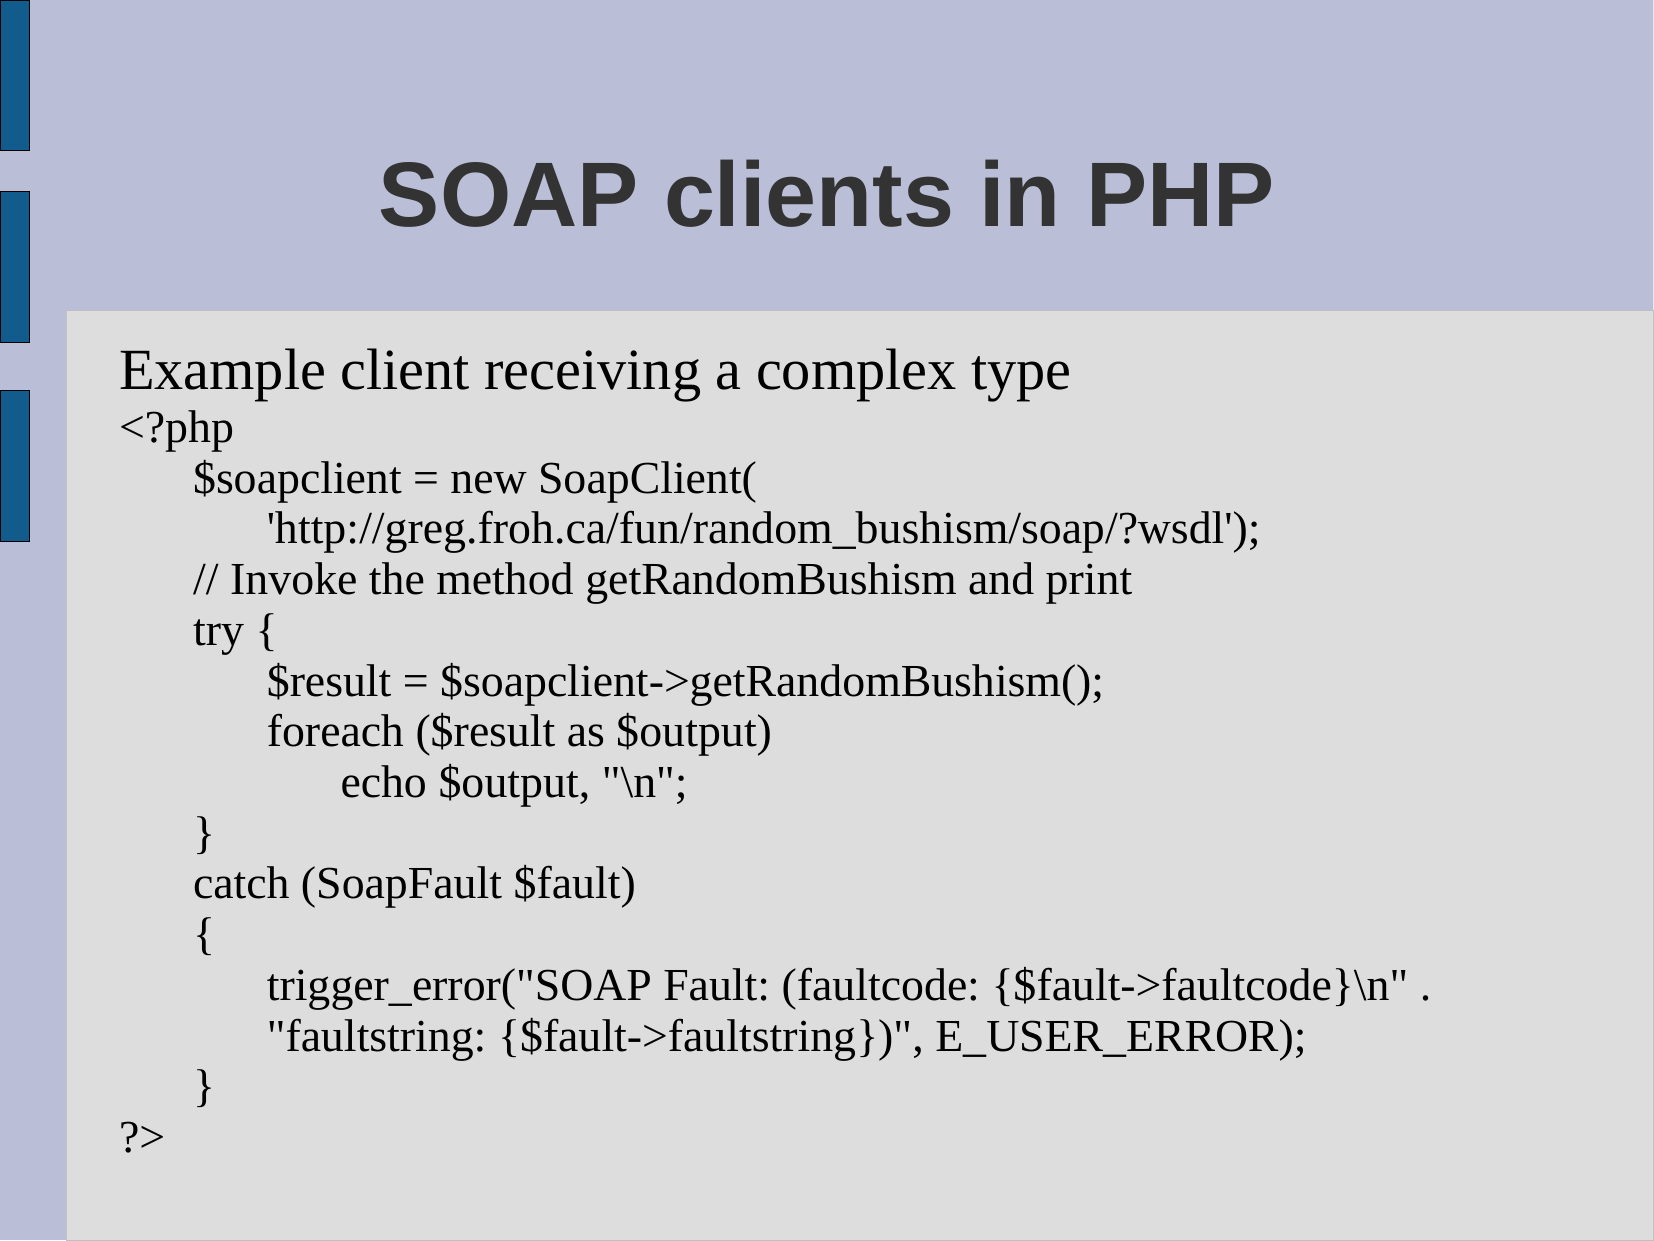

# SOAP clients in PHP
Example client receiving a complex type
<?php
	$soapclient = new SoapClient(
		'http://greg.froh.ca/fun/random_bushism/soap/?wsdl');
	// Invoke the method getRandomBushism and print
	try {
		$result = $soapclient->getRandomBushism();
		foreach ($result as $output)
			echo $output, "\n";
	}
	catch (SoapFault $fault)
	{
		trigger_error("SOAP Fault: (faultcode: {$fault->faultcode}\n" .
		"faultstring: {$fault->faultstring})", E_USER_ERROR);
	}
?>